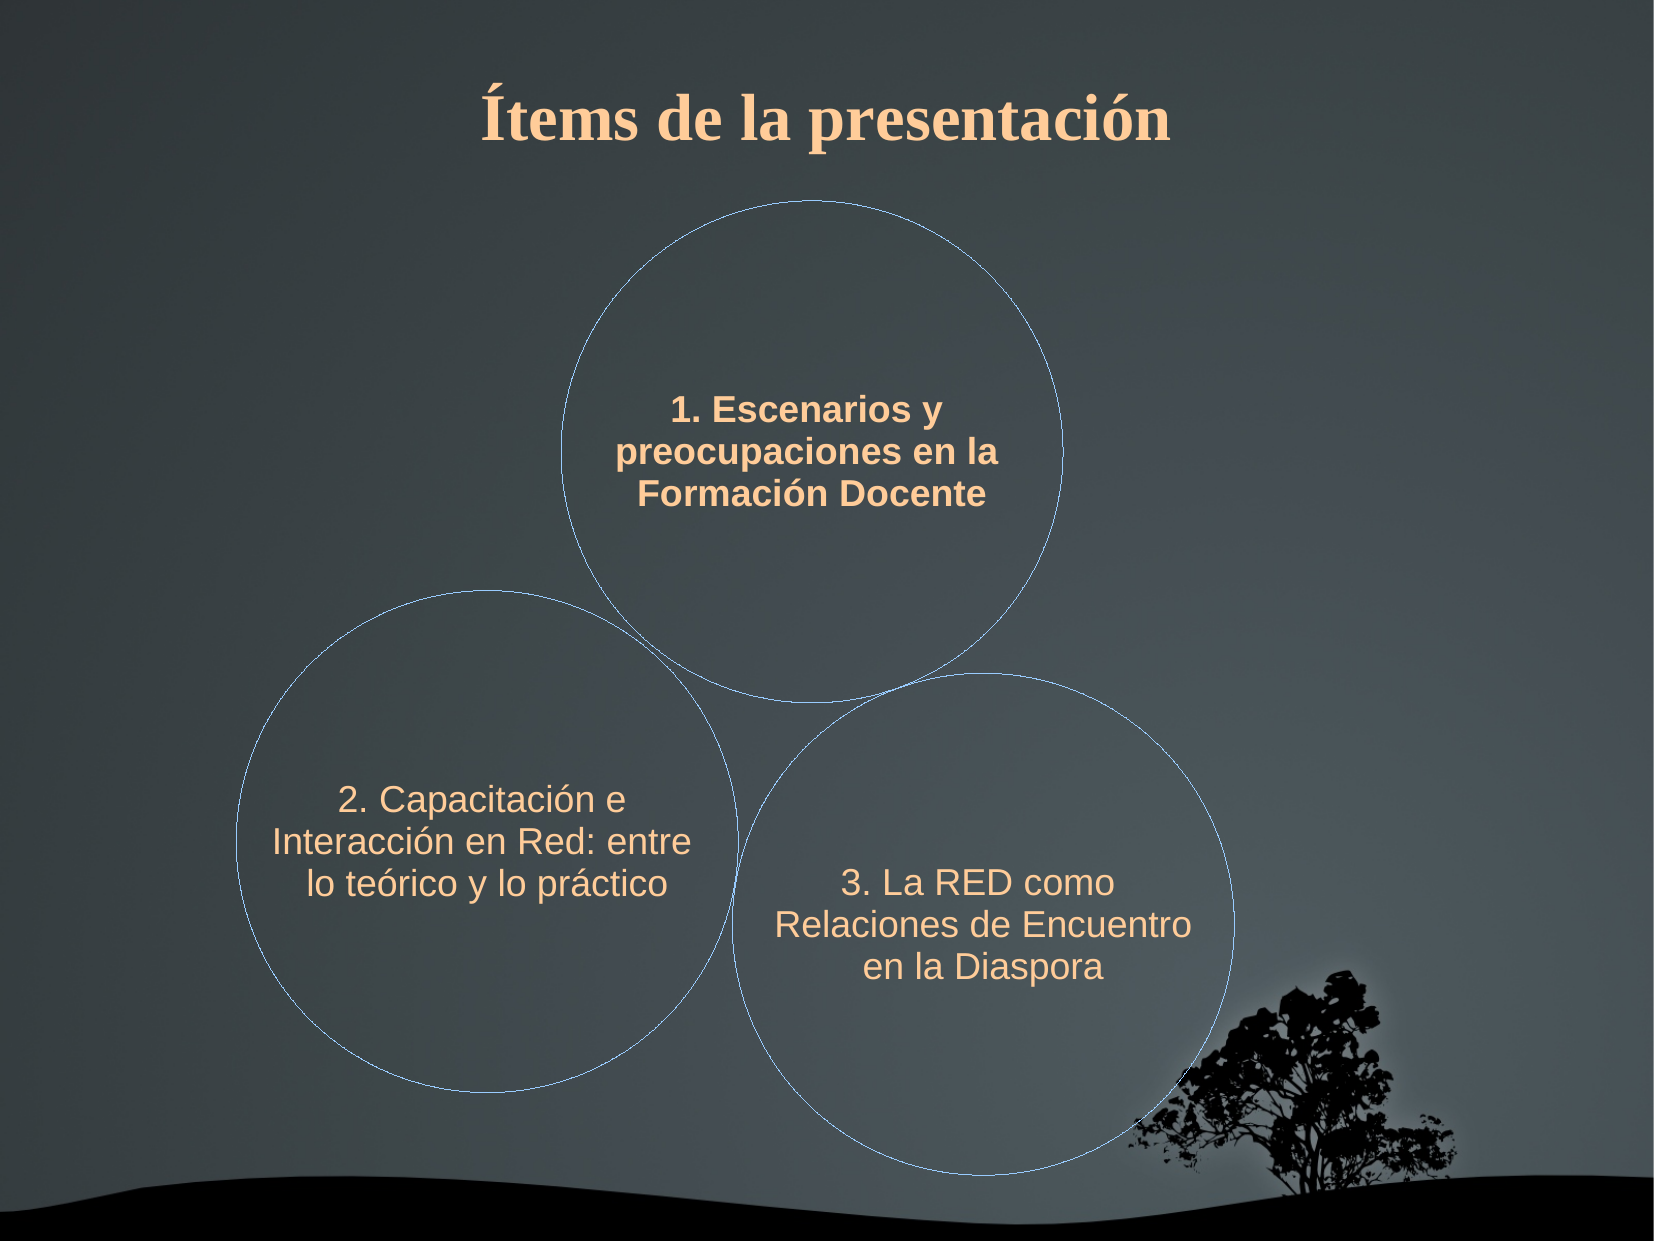

# Ítems de la presentación
1. Escenarios y
preocupaciones en la
Formación Docente
2. Capacitación e
Interacción en Red: entre
lo teórico y lo práctico
3. La RED como
Relaciones de Encuentro
en la Diaspora